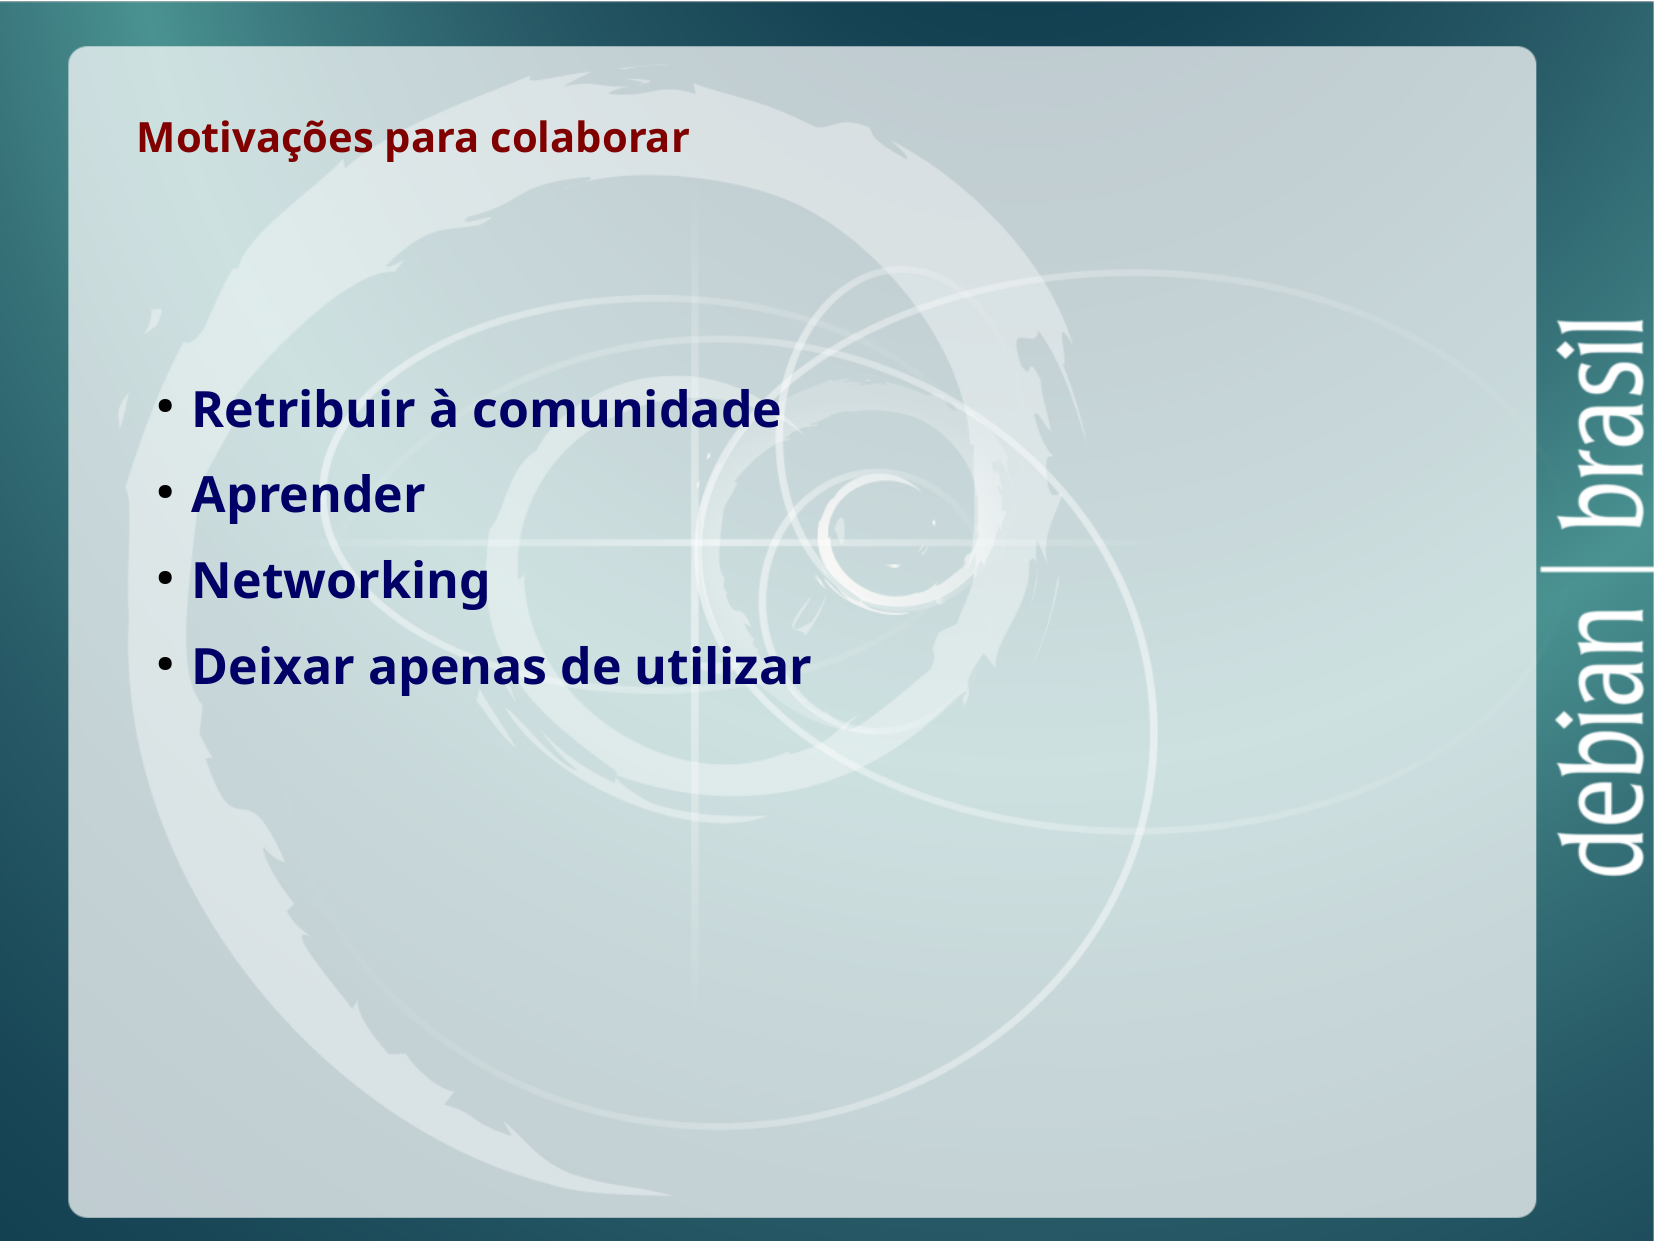

Motivações para colaborar
Retribuir à comunidade
Aprender
Networking
Deixar apenas de utilizar